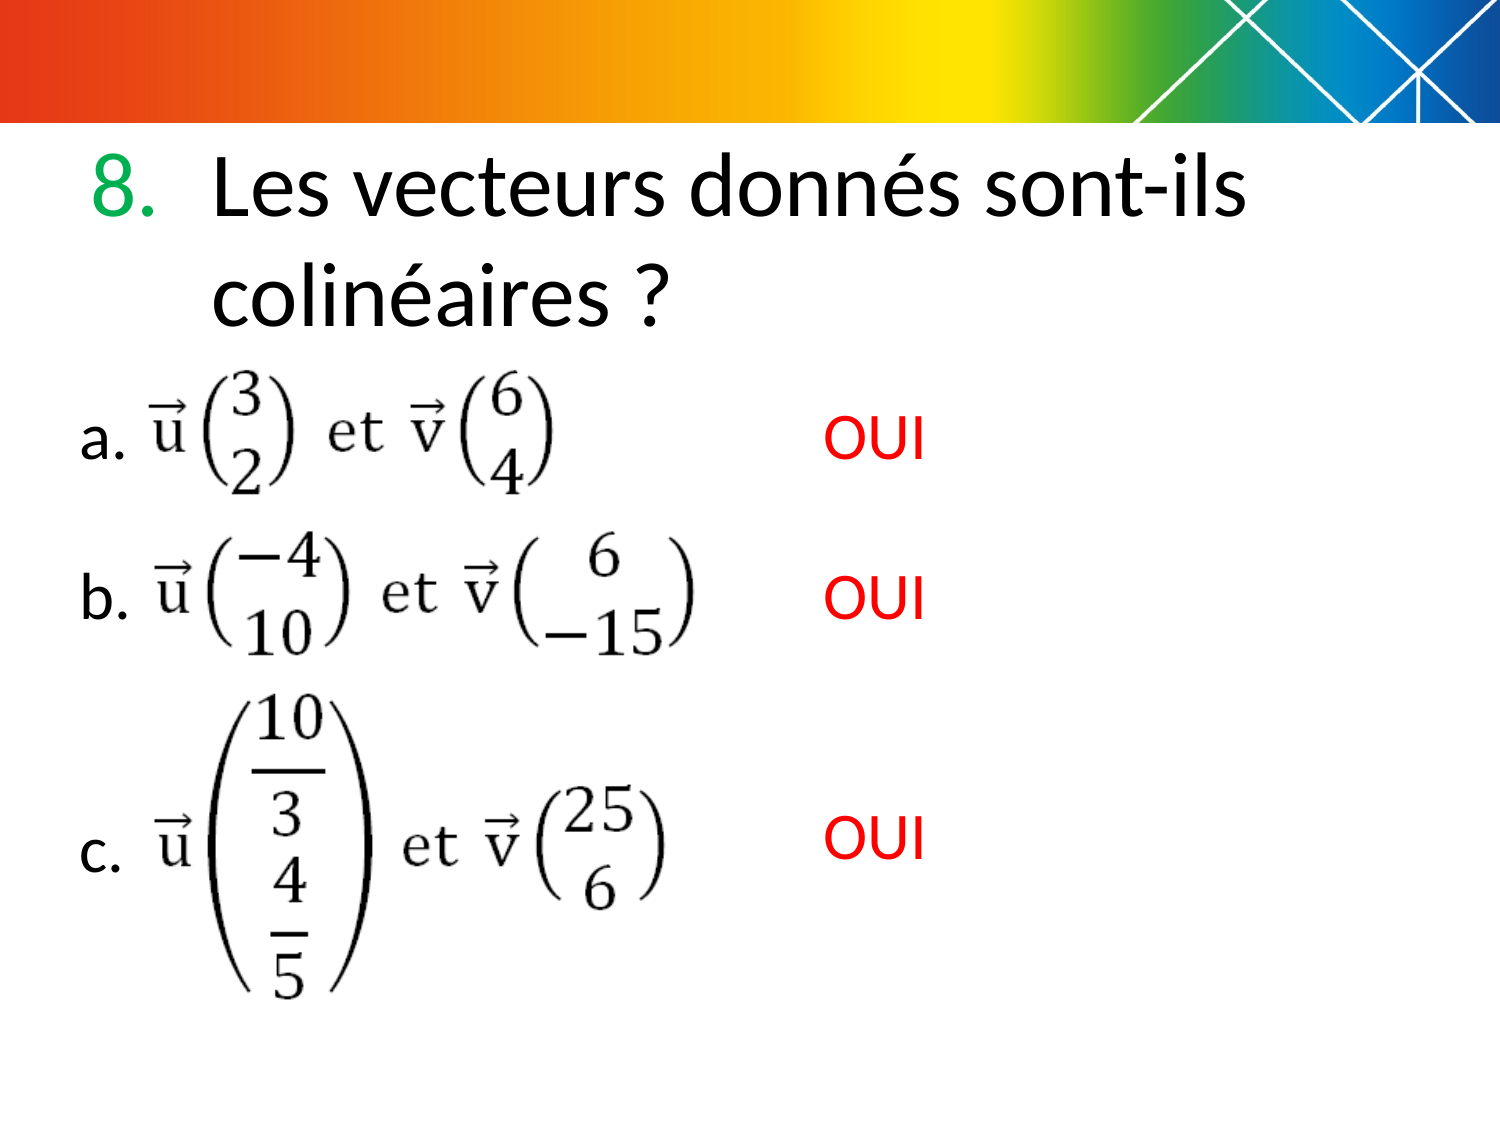

# Les vecteurs donnés sont-ils colinéaires ?
a.
b.
c.
OUI
OUI
OUI